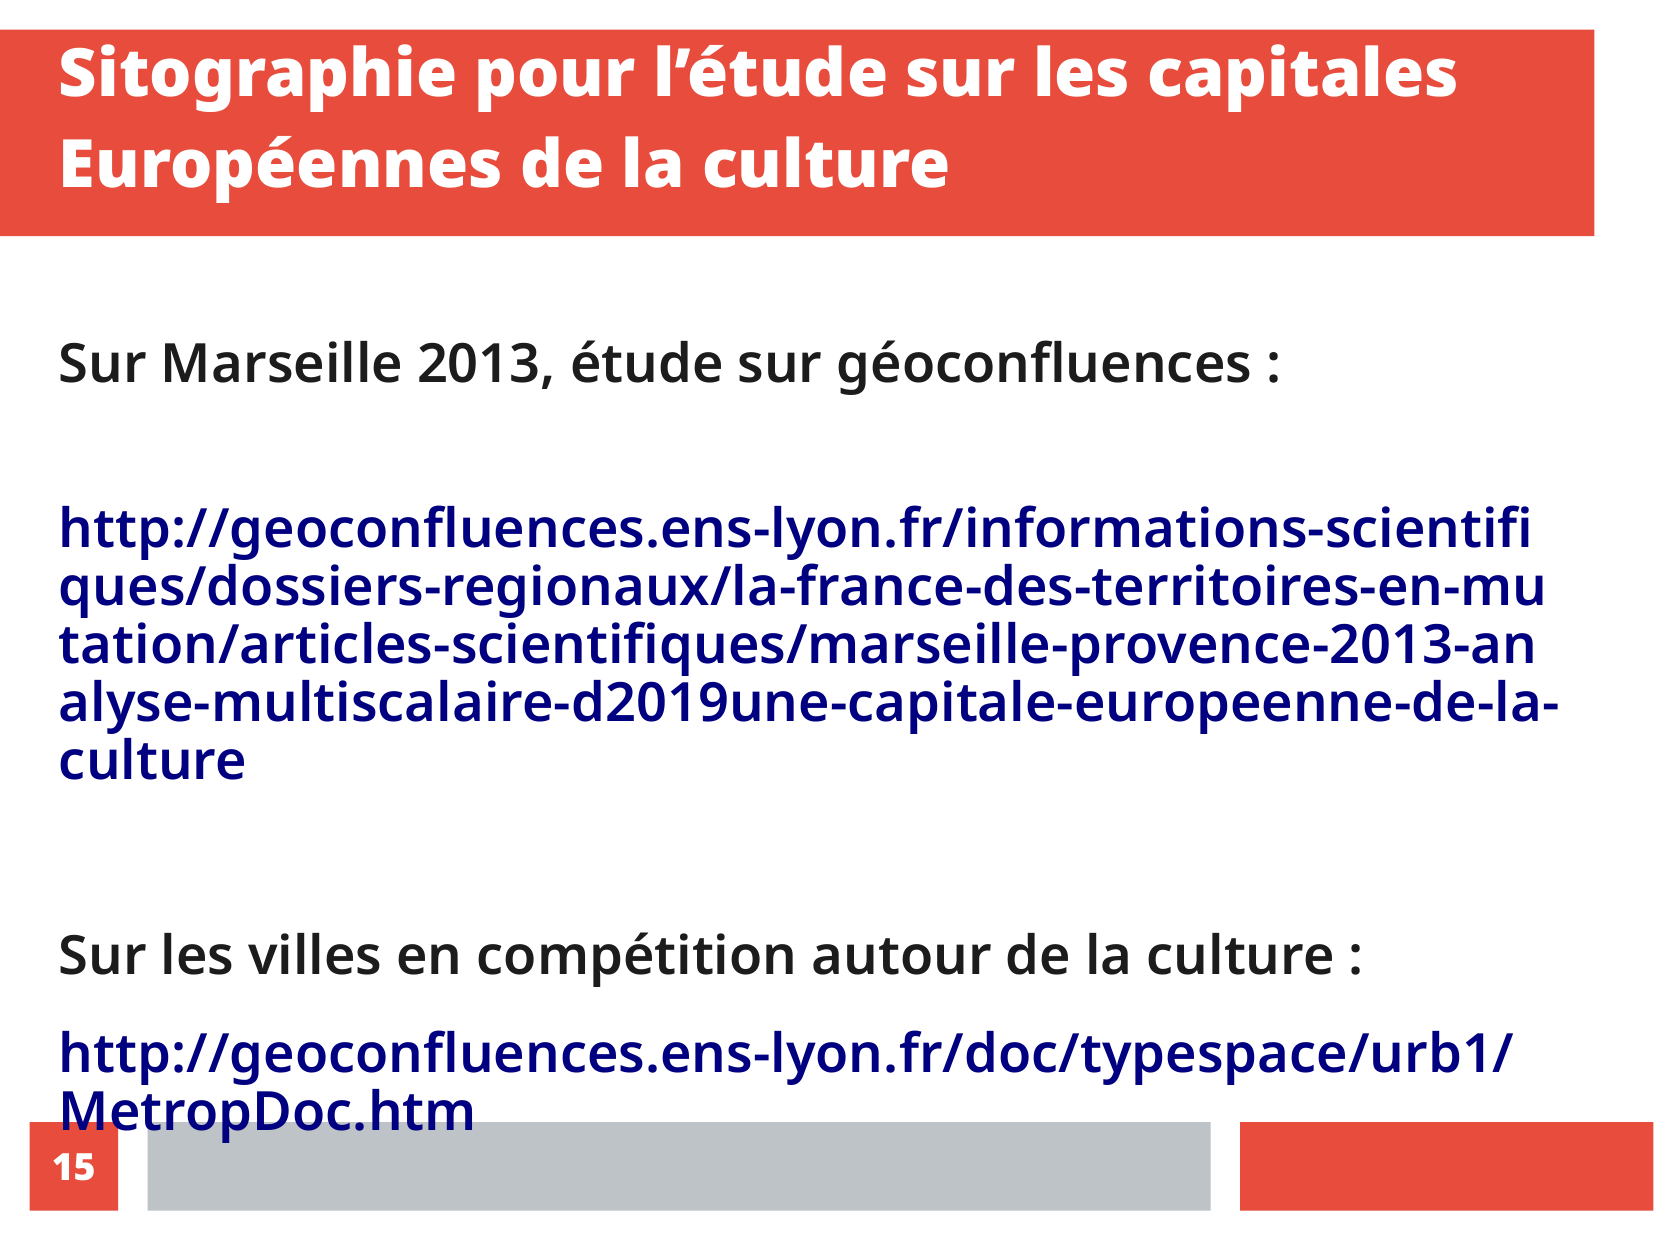

# Sitographie pour l’étude sur les capitales Européennes de la culture
Sur Marseille 2013, étude sur géoconfluences :
http://geoconfluences.ens-lyon.fr/informations-scientifiques/dossiers-regionaux/la-france-des-territoires-en-mutation/articles-scientifiques/marseille-provence-2013-analyse-multiscalaire-d2019une-capitale-europeenne-de-la-culture
Sur les villes en compétition autour de la culture :
http://geoconfluences.ens-lyon.fr/doc/typespace/urb1/MetropDoc.htm
15